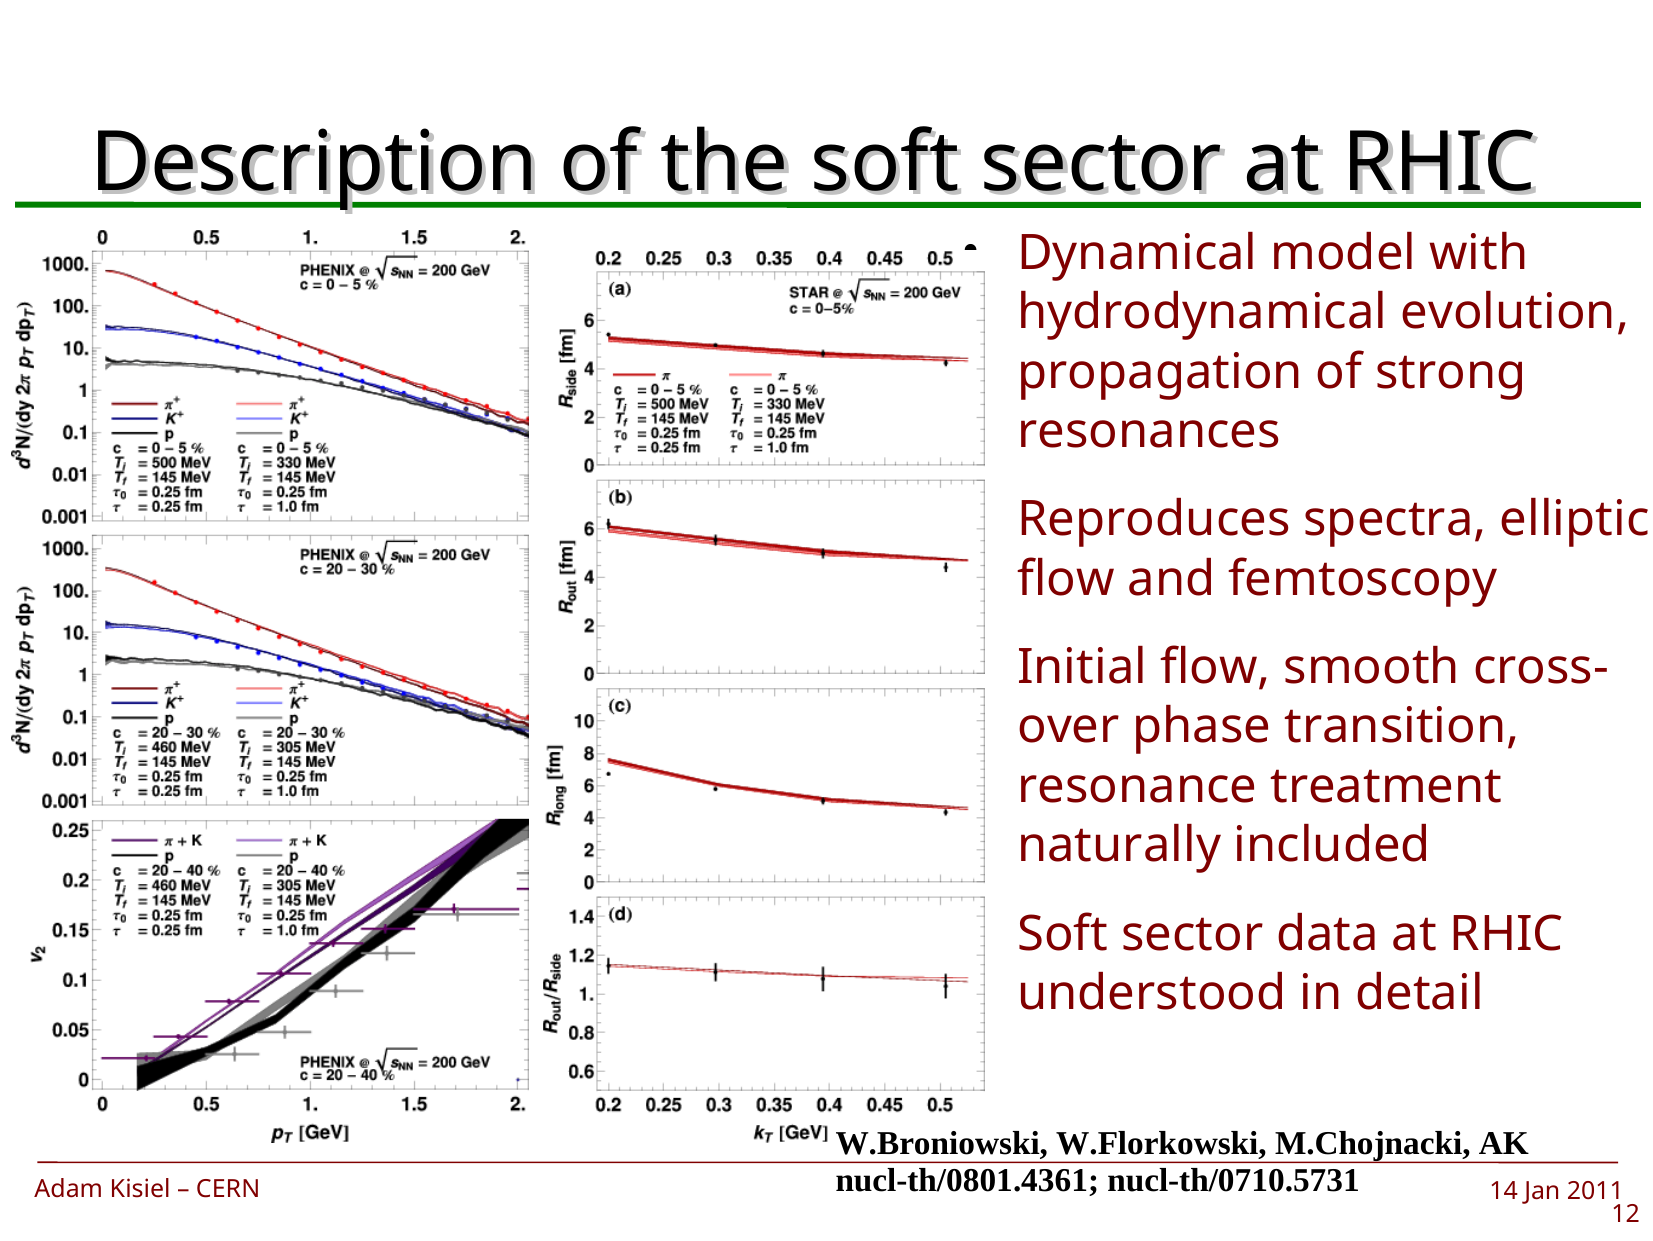

# Description of the soft sector at RHIC
Dynamical model with hydrodynamical evolution, propagation of strong resonances
Reproduces spectra, elliptic flow and femtoscopy
Initial flow, smooth cross-over phase transition, resonance treatment naturally included
Soft sector data at RHIC understood in detail
W.Broniowski, W.Florkowski, M.Chojnacki, AK
nucl-th/0801.4361; nucl-th/0710.5731